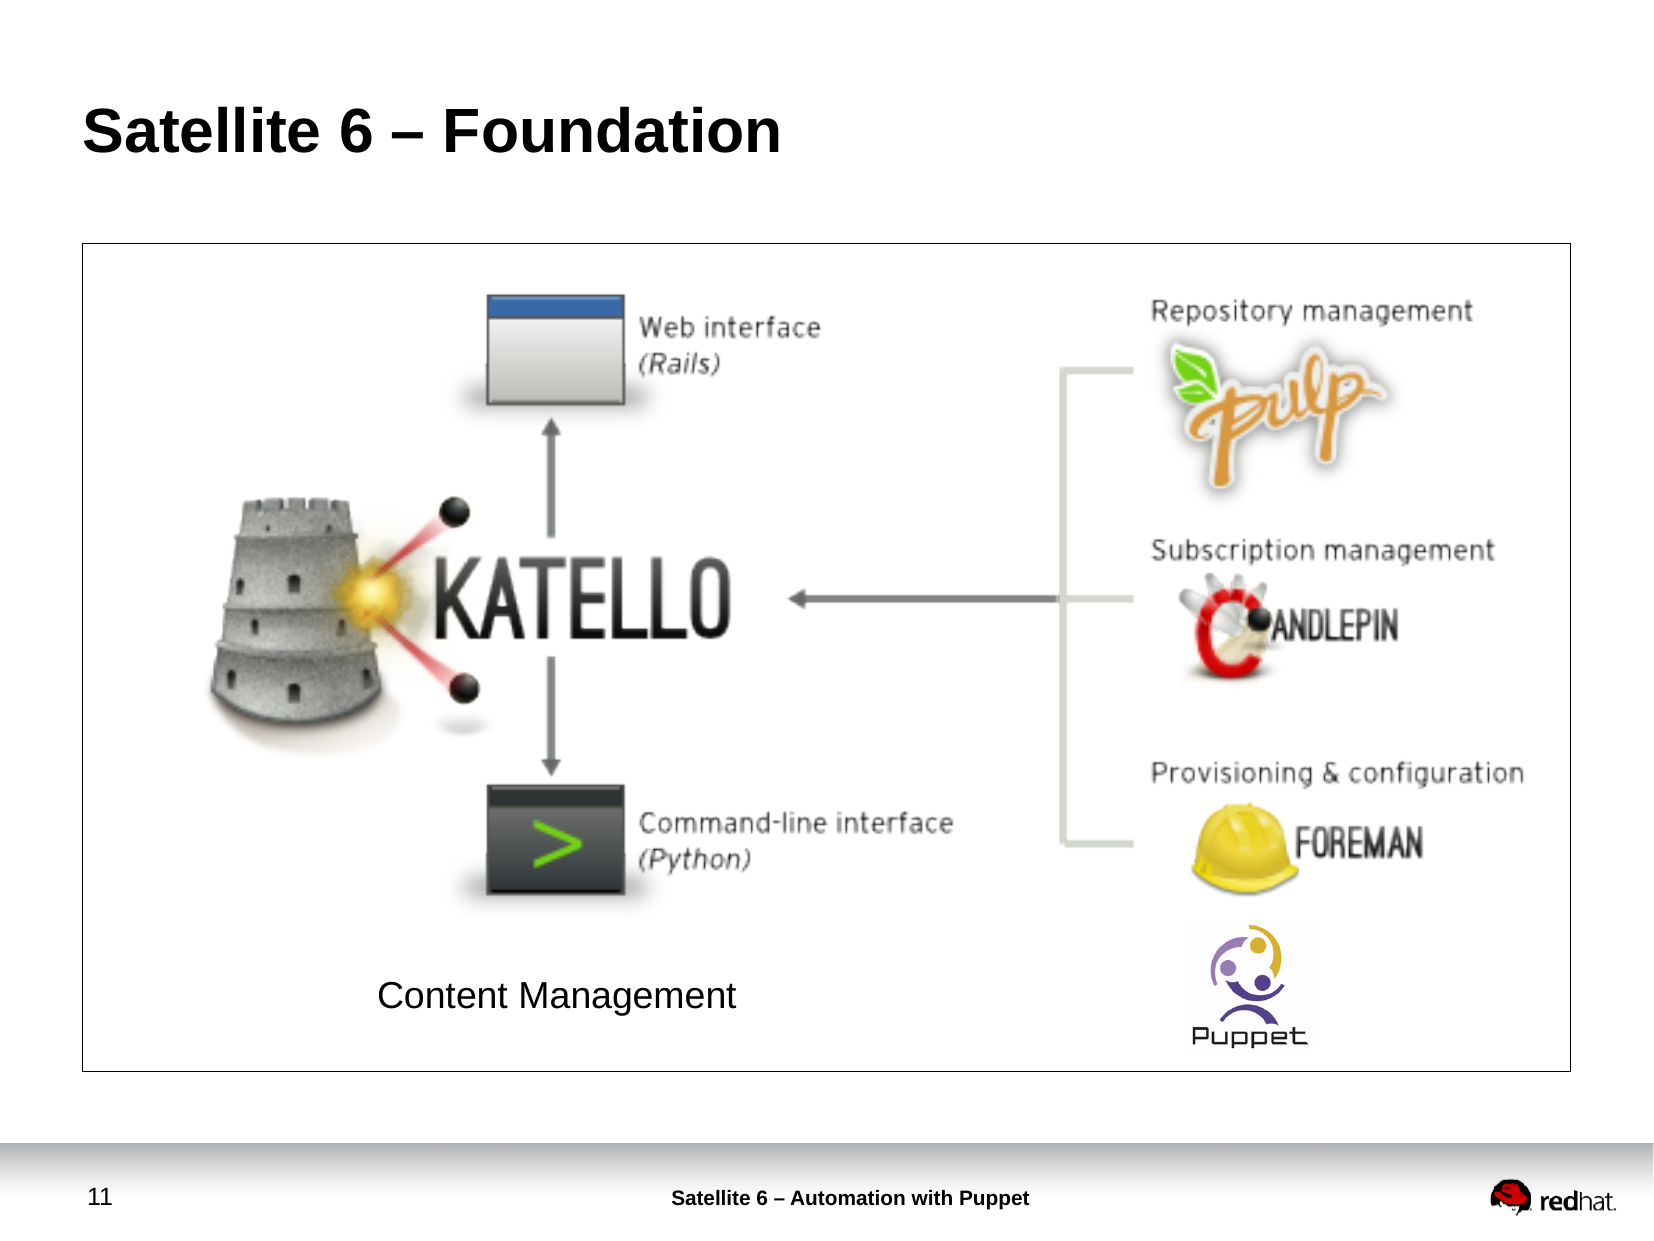

# Satellite 6 – Foundation
Content Management